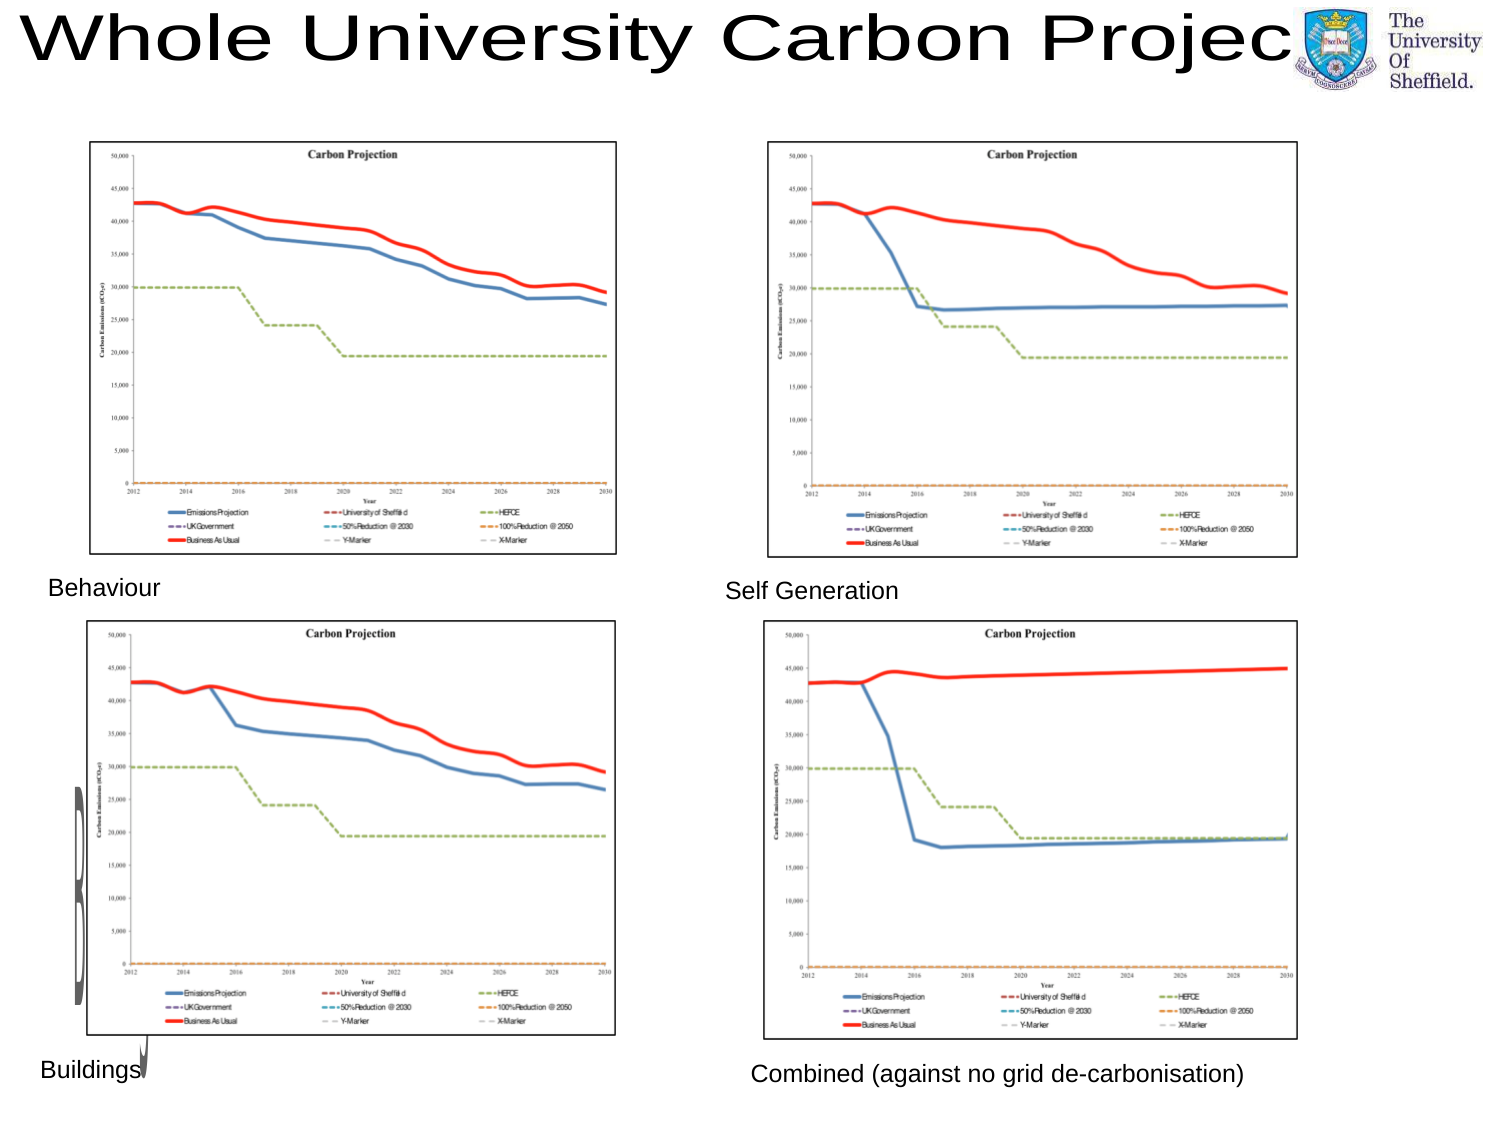

Whole University Carbon Projection
Behaviour
Self Generation
	Building Initiatives
Buildings
	Combined (against no grid de-carbonisation)